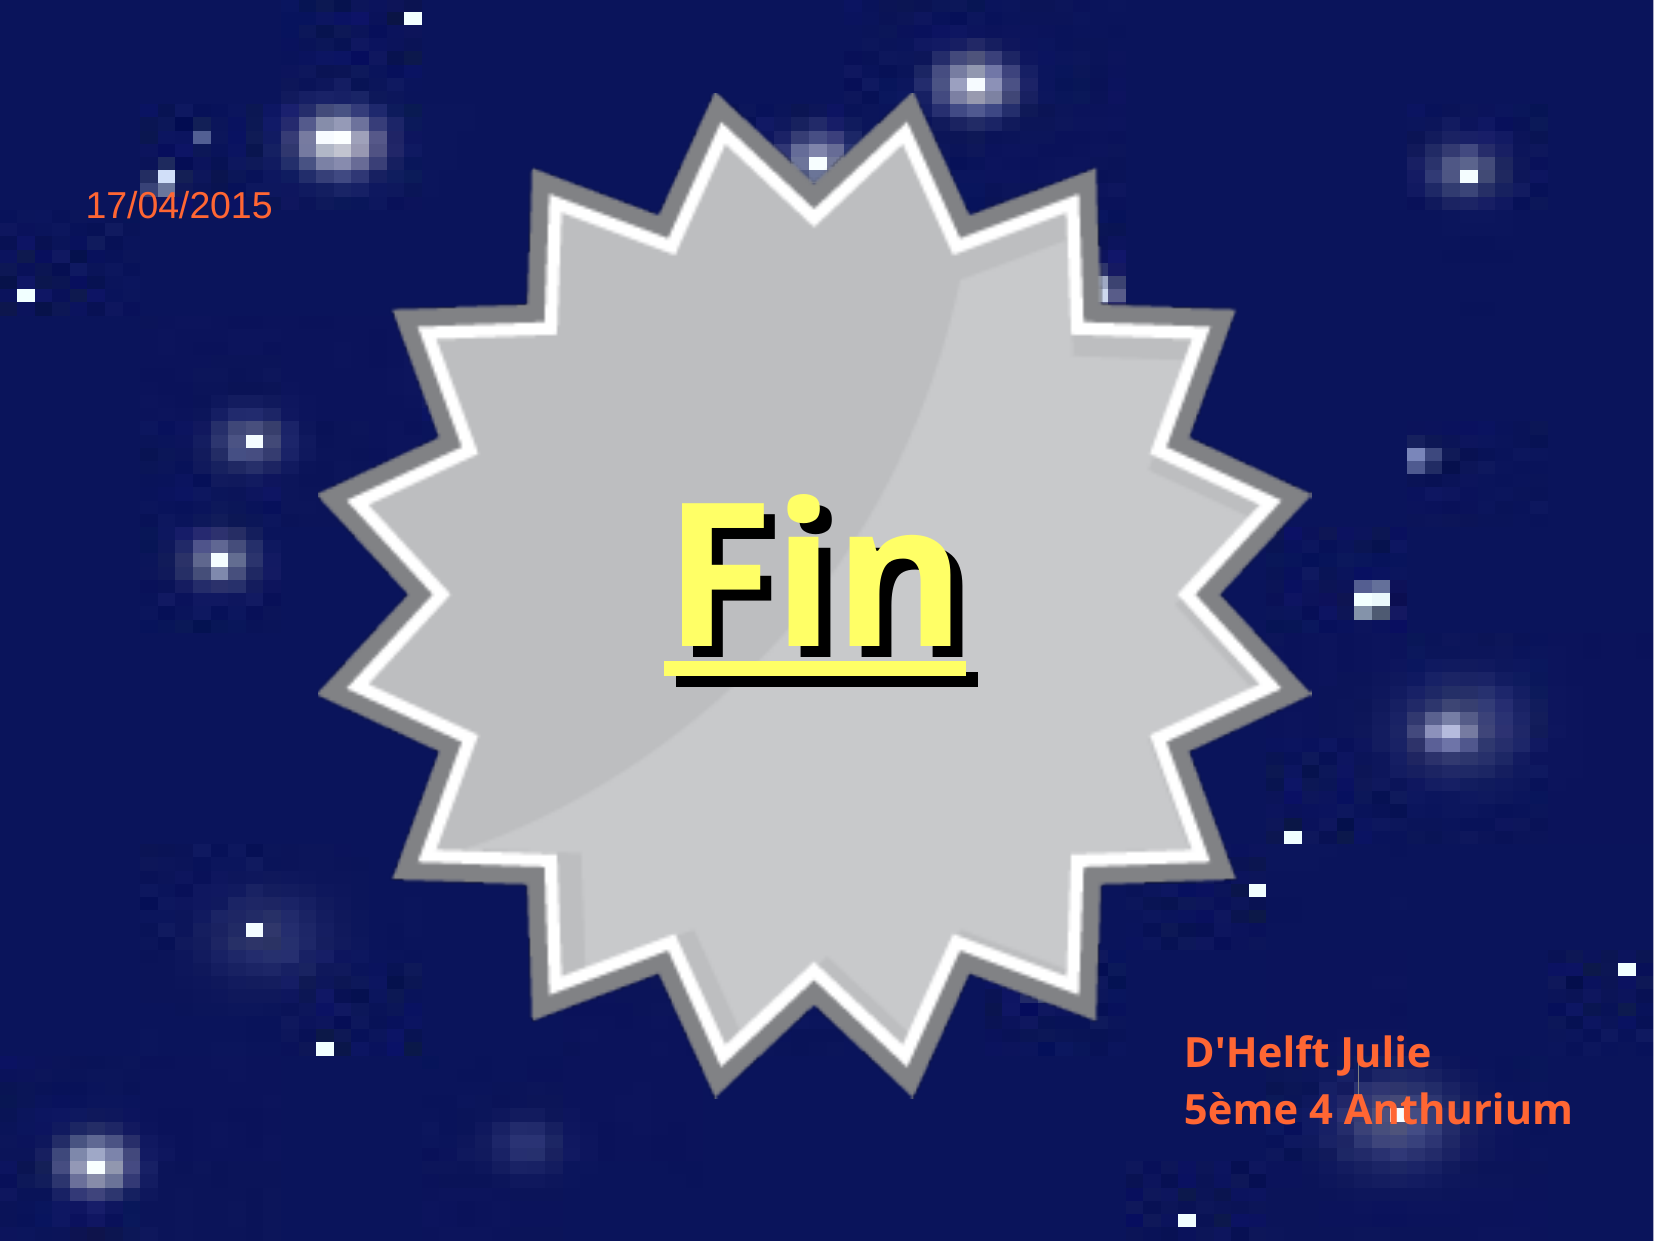

17/04/2015
Fin
D'Helft Julie
5ème 4 Anthurium